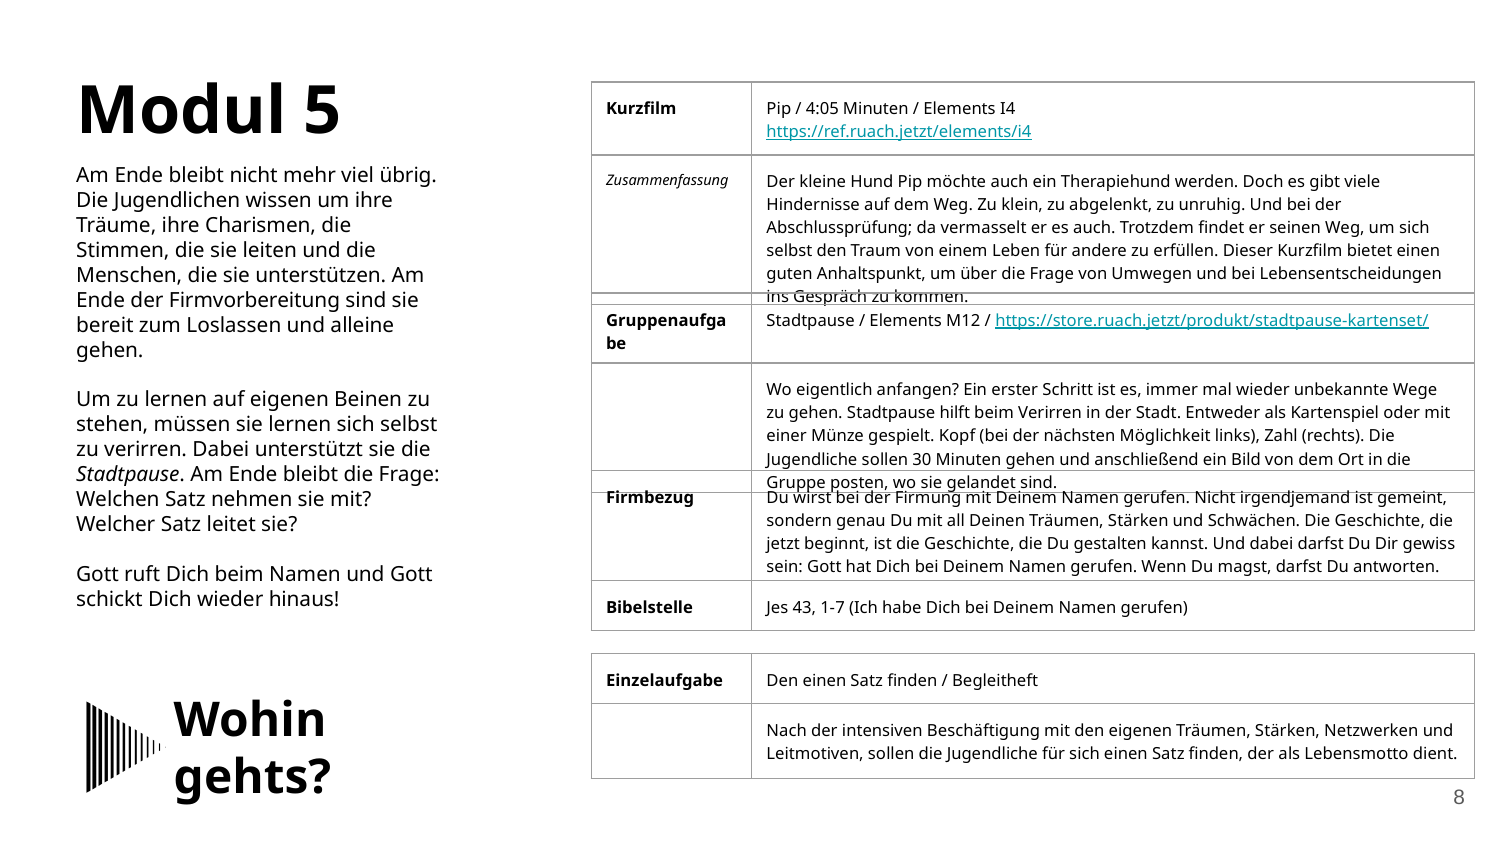

Modul 5
| Kurzfilm | Pip / 4:05 Minuten / Elements I4 https://ref.ruach.jetzt/elements/i4 |
| --- | --- |
| Zusammenfassung | Der kleine Hund Pip möchte auch ein Therapiehund werden. Doch es gibt viele Hindernisse auf dem Weg. Zu klein, zu abgelenkt, zu unruhig. Und bei der Abschlussprüfung; da vermasselt er es auch. Trotzdem findet er seinen Weg, um sich selbst den Traum von einem Leben für andere zu erfüllen. Dieser Kurzfilm bietet einen guten Anhaltspunkt, um über die Frage von Umwegen und bei Lebensentscheidungen ins Gespräch zu kommen. |
Am Ende bleibt nicht mehr viel übrig. Die Jugendlichen wissen um ihre Träume, ihre Charismen, die Stimmen, die sie leiten und die Menschen, die sie unterstützen. Am Ende der Firmvorbereitung sind sie bereit zum Loslassen und alleine gehen.
Um zu lernen auf eigenen Beinen zu stehen, müssen sie lernen sich selbst zu verirren. Dabei unterstützt sie die Stadtpause. Am Ende bleibt die Frage: Welchen Satz nehmen sie mit? Welcher Satz leitet sie?
Gott ruft Dich beim Namen und Gott schickt Dich wieder hinaus!
| Gruppenaufgabe | Stadtpause / Elements M12 / https://store.ruach.jetzt/produkt/stadtpause-kartenset/ |
| --- | --- |
| | Wo eigentlich anfangen? Ein erster Schritt ist es, immer mal wieder unbekannte Wege zu gehen. Stadtpause hilft beim Verirren in der Stadt. Entweder als Kartenspiel oder mit einer Münze gespielt. Kopf (bei der nächsten Möglichkeit links), Zahl (rechts). Die Jugendliche sollen 30 Minuten gehen und anschließend ein Bild von dem Ort in die Gruppe posten, wo sie gelandet sind. |
| Firmbezug | Du wirst bei der Firmung mit Deinem Namen gerufen. Nicht irgendjemand ist gemeint, sondern genau Du mit all Deinen Träumen, Stärken und Schwächen. Die Geschichte, die jetzt beginnt, ist die Geschichte, die Du gestalten kannst. Und dabei darfst Du Dir gewiss sein: Gott hat Dich bei Deinem Namen gerufen. Wenn Du magst, darfst Du antworten. |
| --- | --- |
| Bibelstelle | Jes 43, 1-7 (Ich habe Dich bei Deinem Namen gerufen) |
| --- | --- |
| Einzelaufgabe | Den einen Satz finden / Begleitheft |
| --- | --- |
| | Nach der intensiven Beschäftigung mit den eigenen Träumen, Stärken, Netzwerken und Leitmotiven, sollen die Jugendliche für sich einen Satz finden, der als Lebensmotto dient. |
Wohin
gehts?